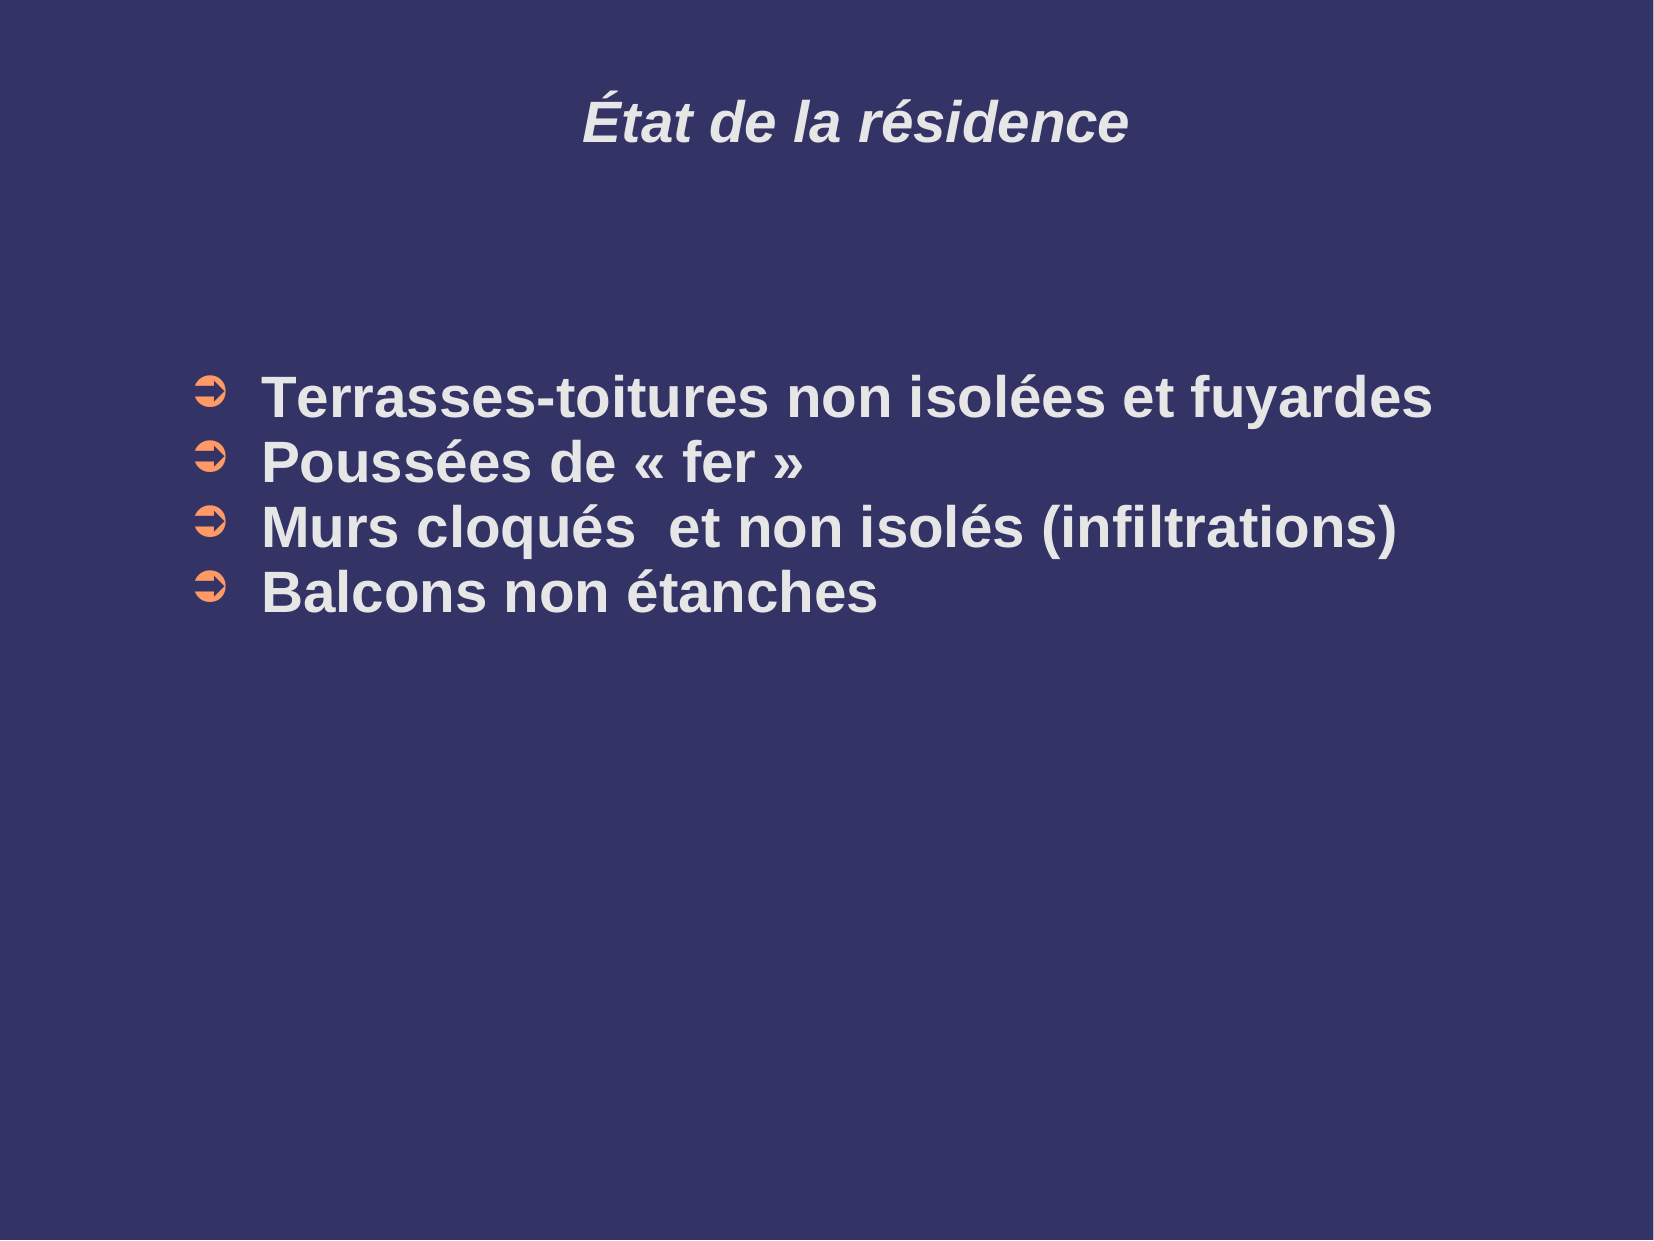

# État de la résidence
Terrasses-toitures non isolées et fuyardes
Poussées de « fer »
Murs cloqués et non isolés (infiltrations)
Balcons non étanches